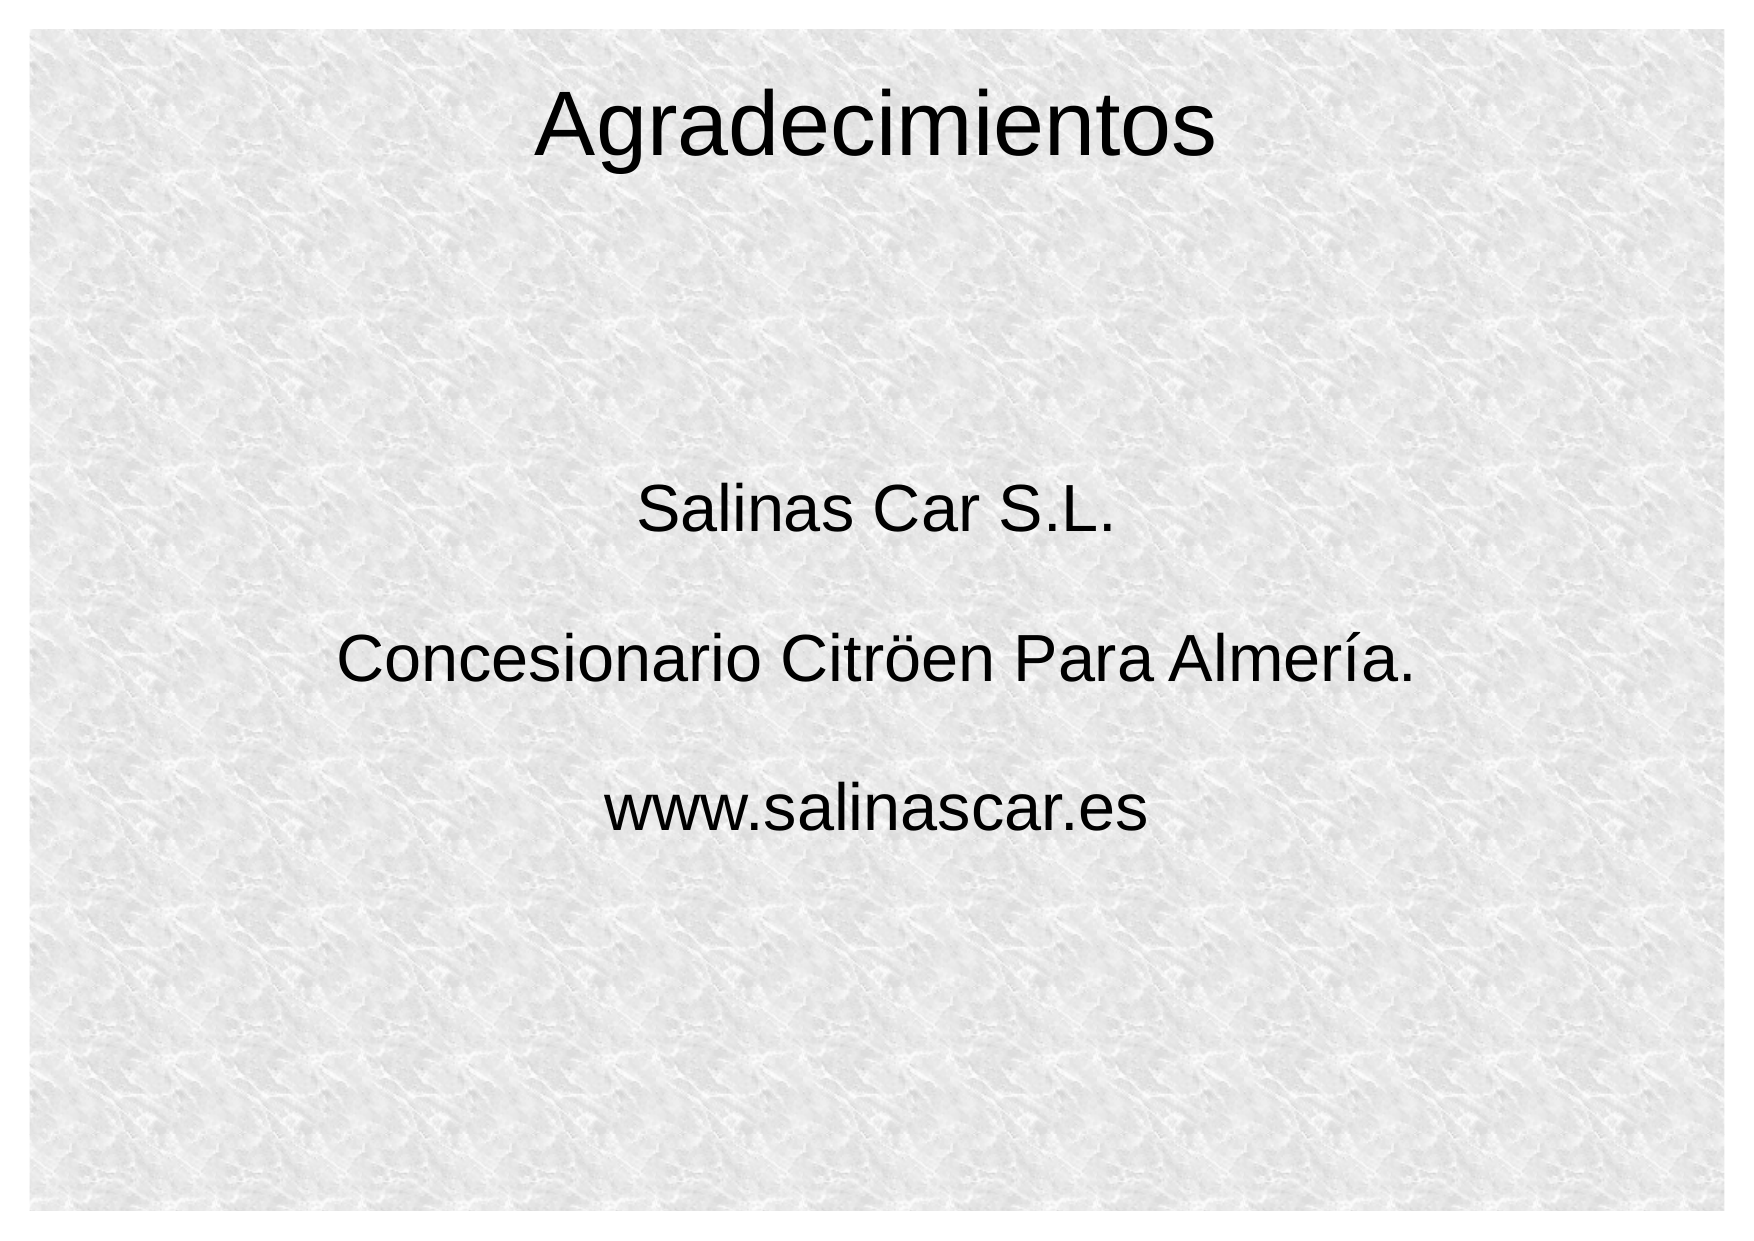

# Agradecimientos
Salinas Car S.L.
Concesionario Citröen Para Almería.
www.salinascar.es